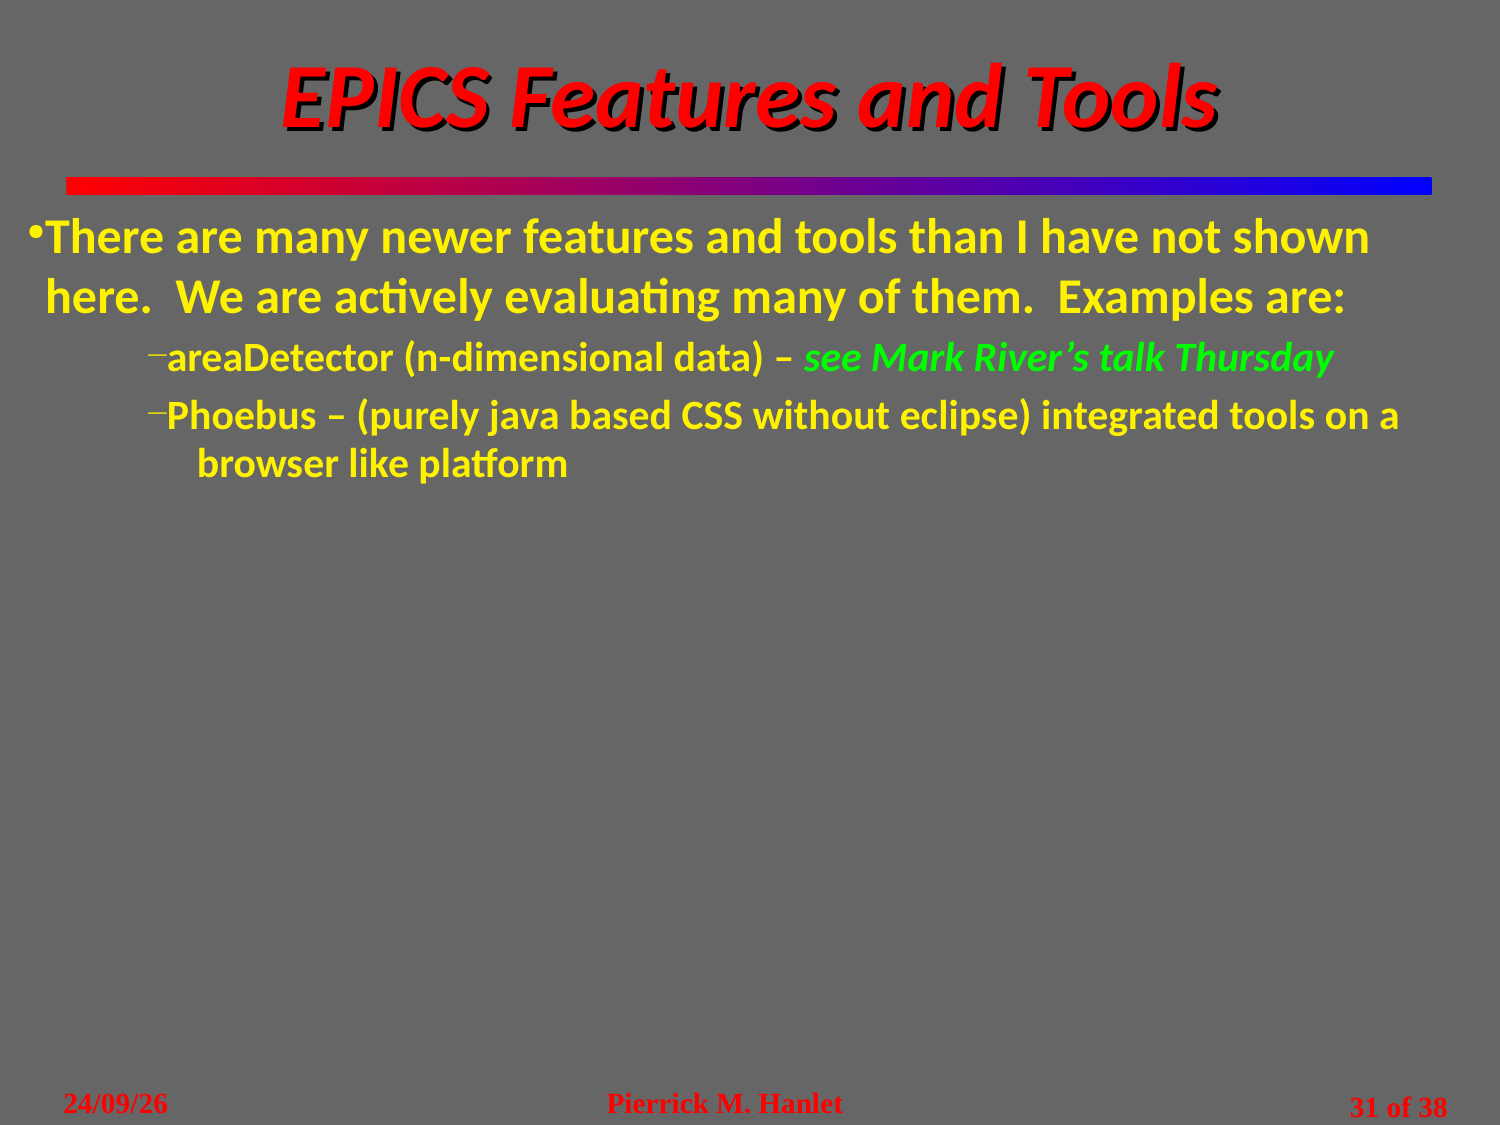

# EPICS Features and Tools
There are many newer features and tools than I have not shown here. We are actively evaluating many of them. Examples are:
areaDetector (n-dimensional data) – see Mark River’s talk Thursday
Phoebus – (purely java based CSS without eclipse) integrated tools on a browser like platform
31
Pierrick Hanlet